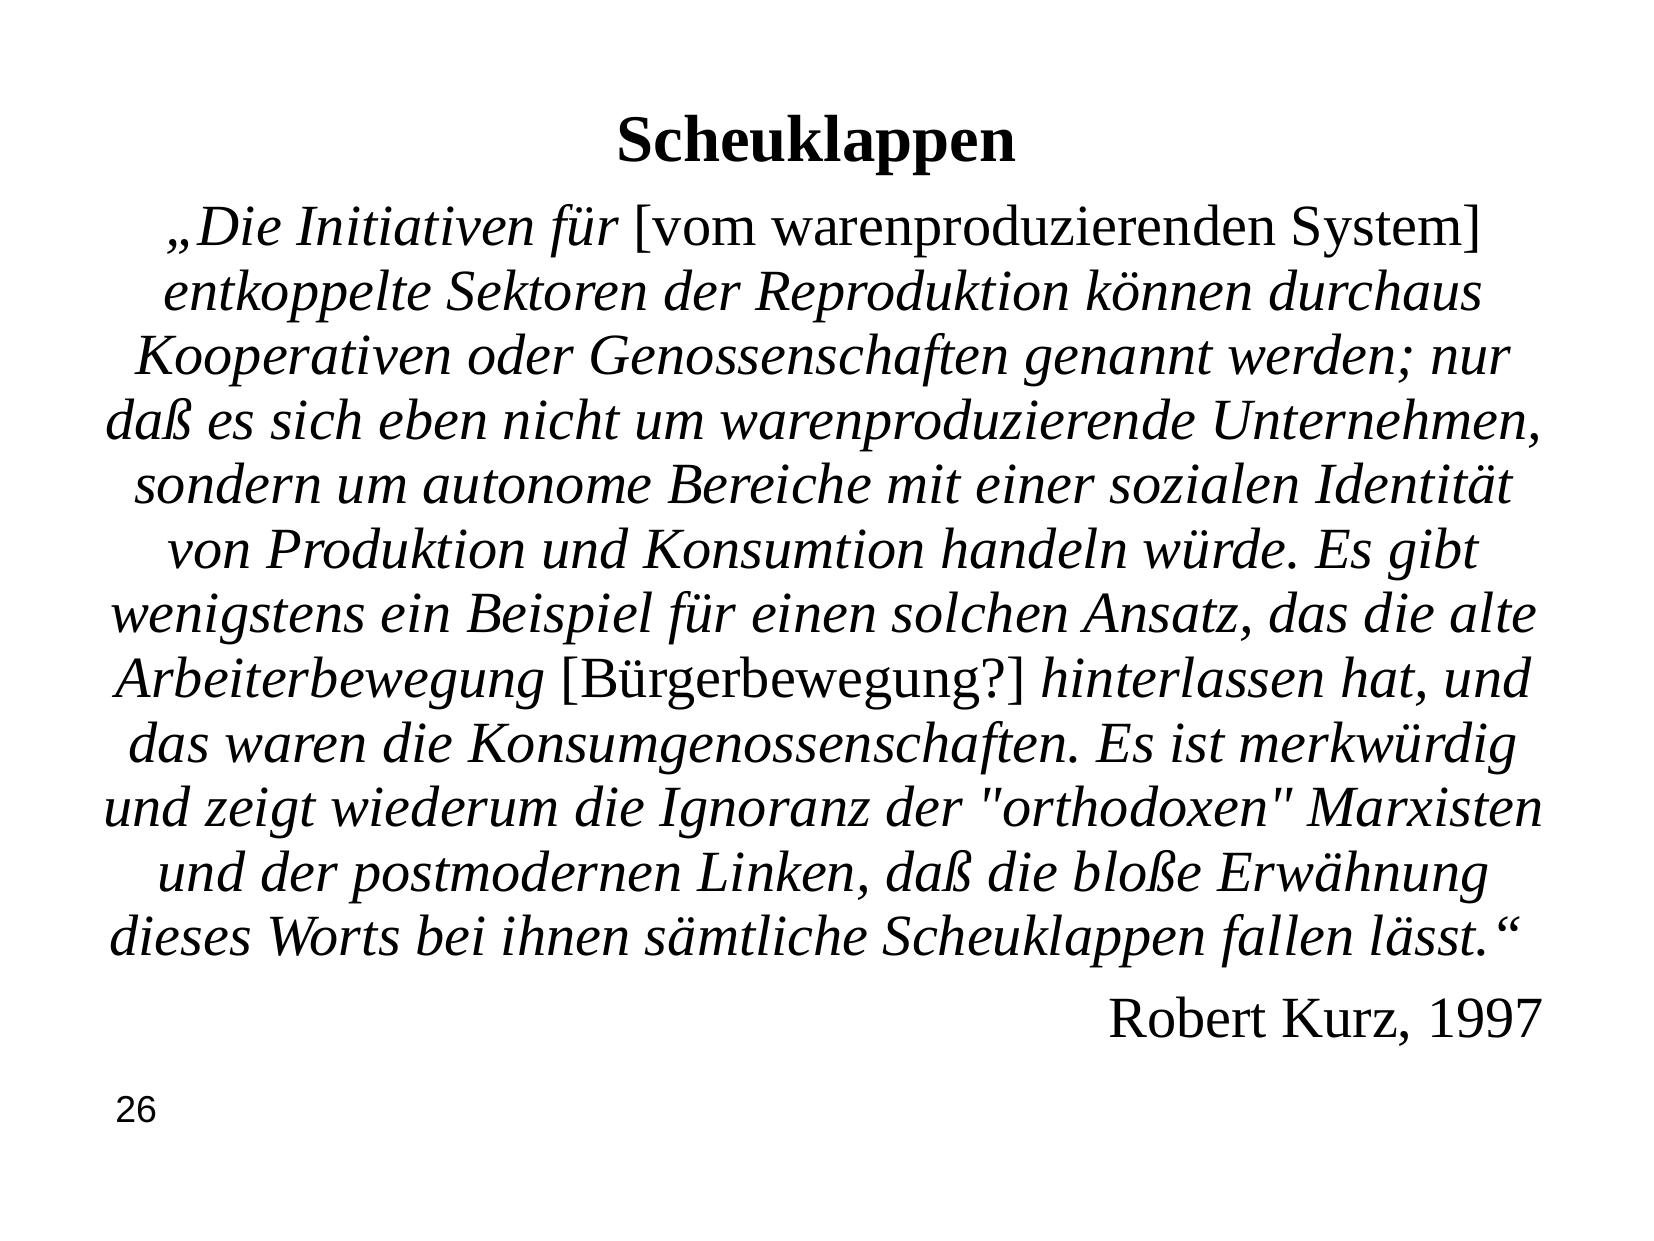

Scheuklappen
„Die Initiativen für [vom warenproduzierenden System] entkoppelte Sektoren der Reproduktion können durchaus Kooperativen oder Genossenschaften genannt werden; nur daß es sich eben nicht um warenproduzierende Unternehmen, sondern um autonome Bereiche mit einer sozialen Identität von Produktion und Konsumtion handeln würde. Es gibt wenigstens ein Beispiel für einen solchen Ansatz, das die alte Arbeiterbewegung [Bürgerbewegung?] hinterlassen hat, und das waren die Konsumgenossenschaften. Es ist merkwürdig und zeigt wiederum die Ignoranz der "orthodoxen" Marxisten und der postmodernen Linken, daß die bloße Erwähnung dieses Worts bei ihnen sämtliche Scheuklappen fallen lässt.“
Robert Kurz, 1997